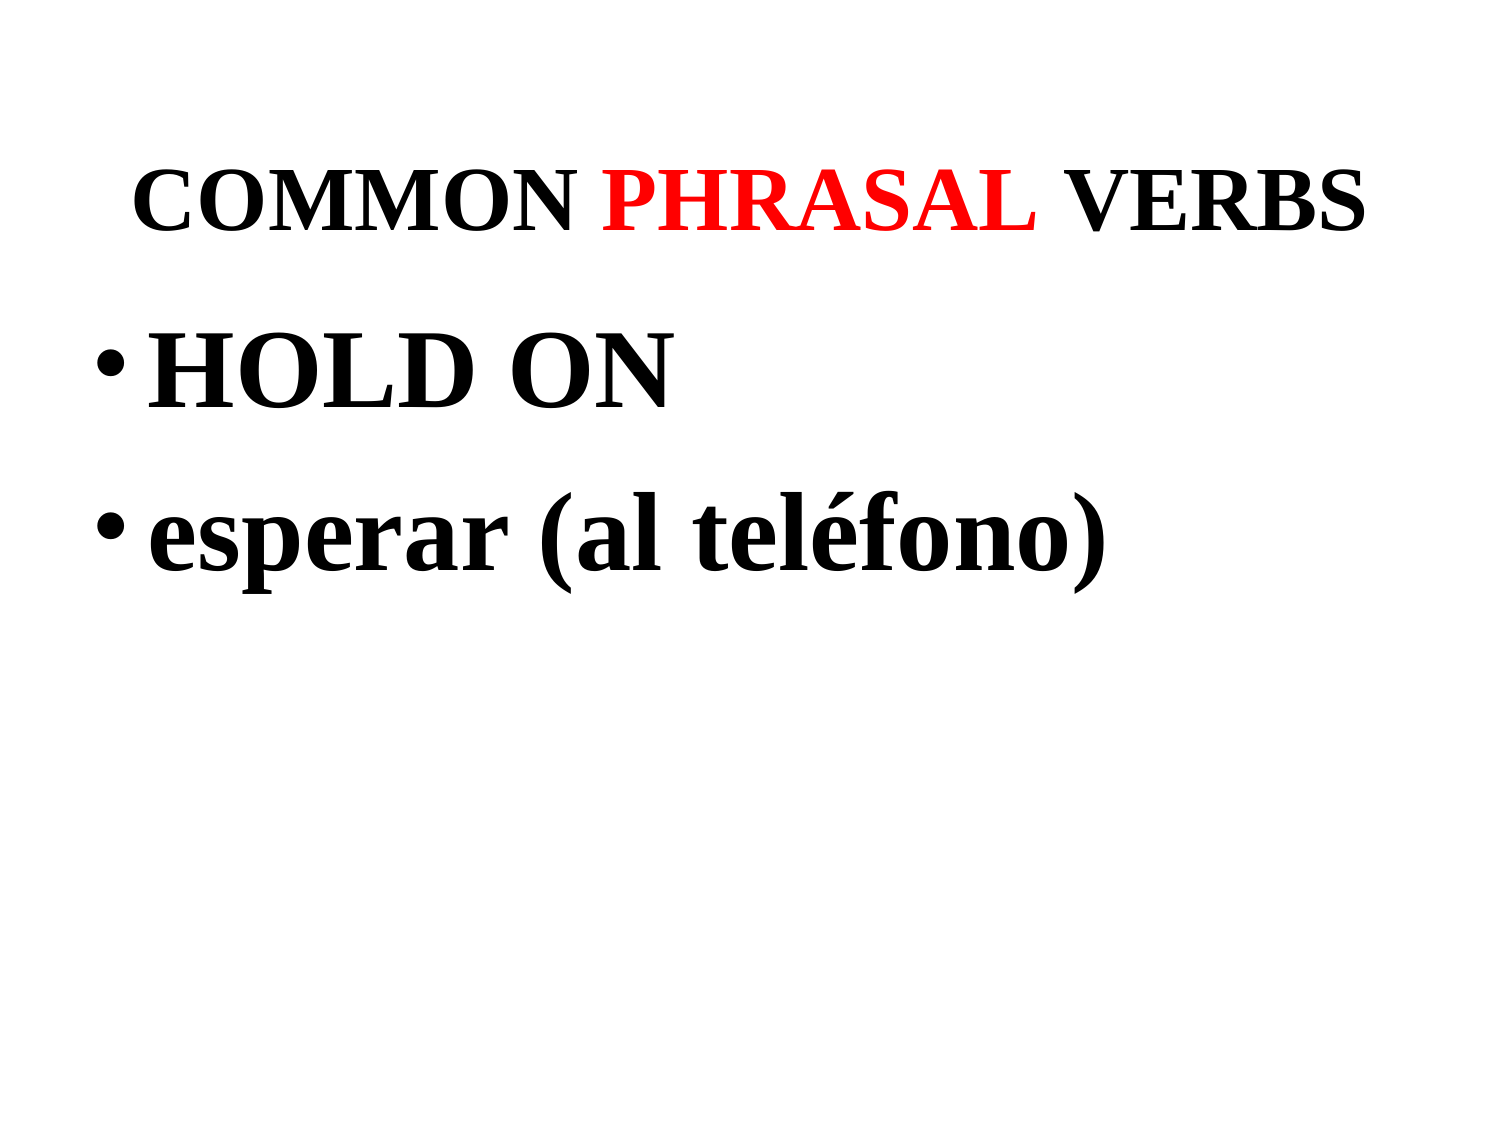

# COMMON PHRASAL VERBS
HOLD ON
esperar (al teléfono)